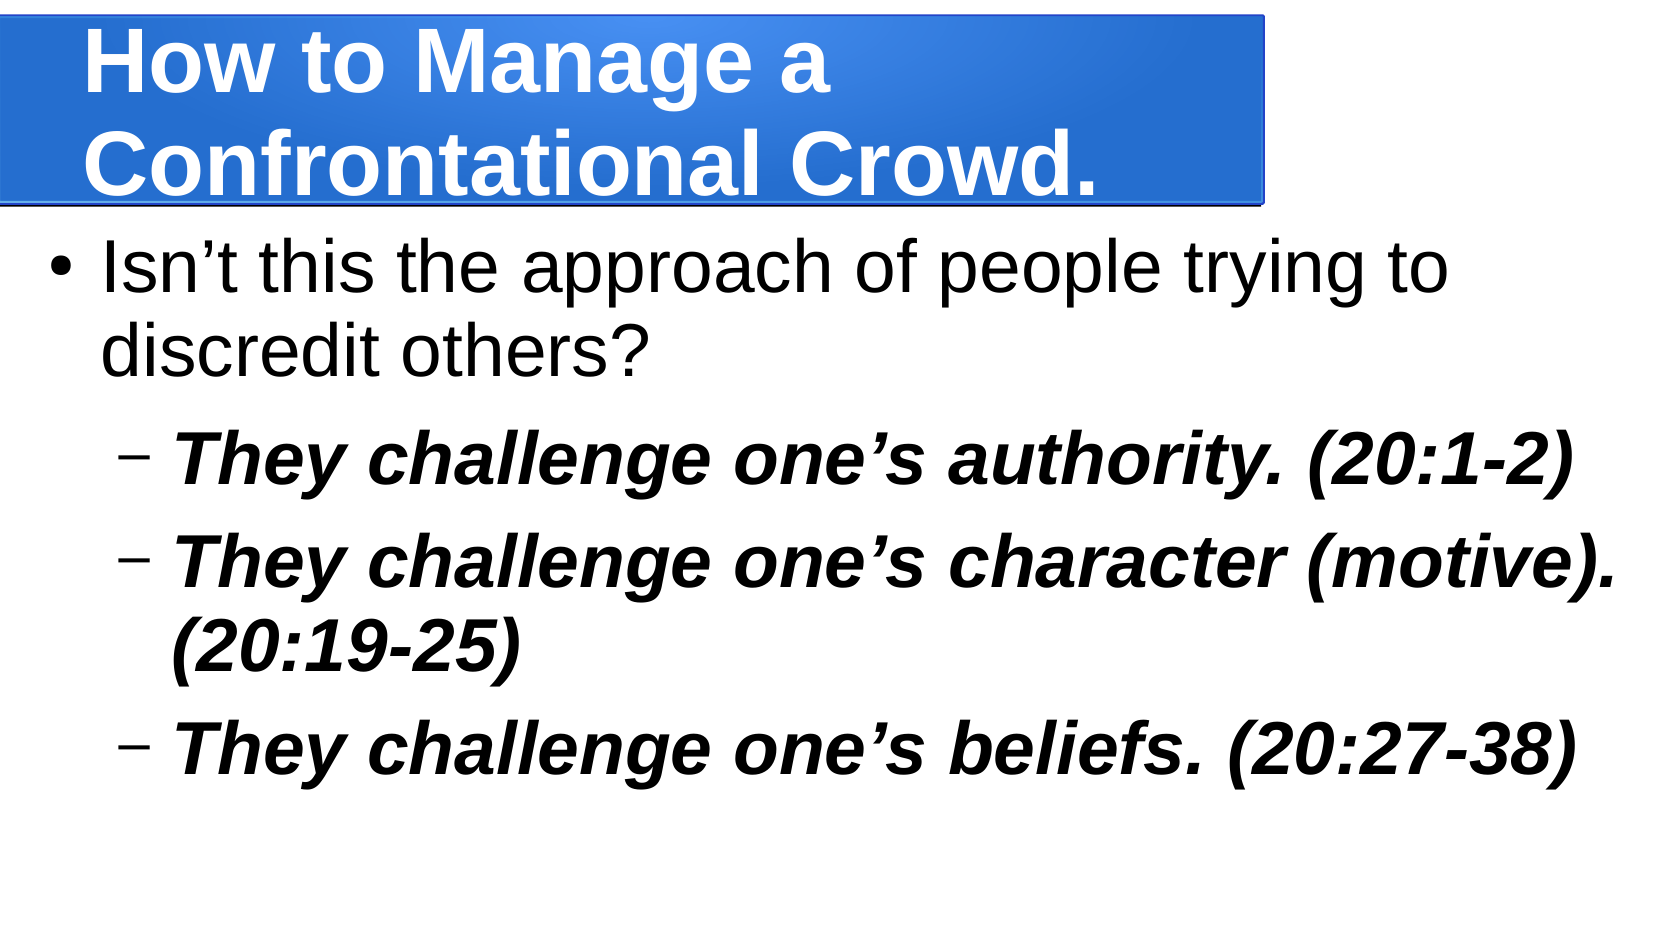

# How to Manage a Confrontational Crowd.
Isn’t this the approach of people trying to discredit others?
They challenge one’s authority. (20:1-2)
They challenge one’s character (motive). (20:19-25)
They challenge one’s beliefs. (20:27-38)